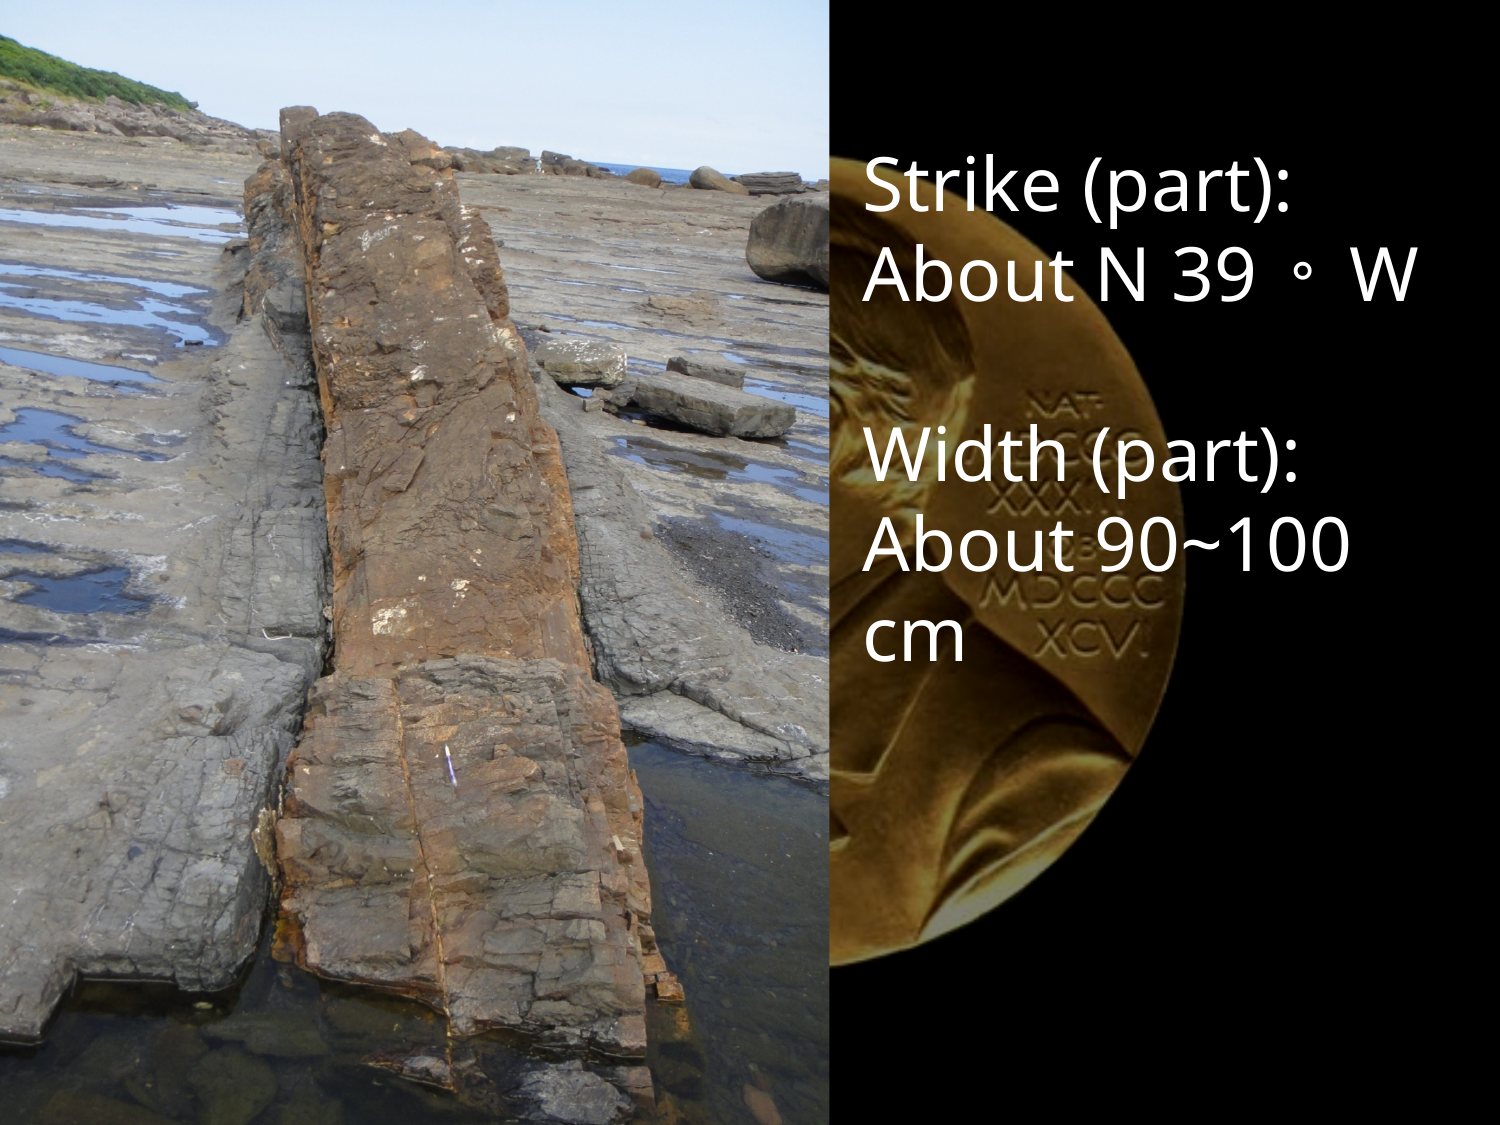

Strike (part):
About N 39。 W
Width (part):
About 90~100 cm